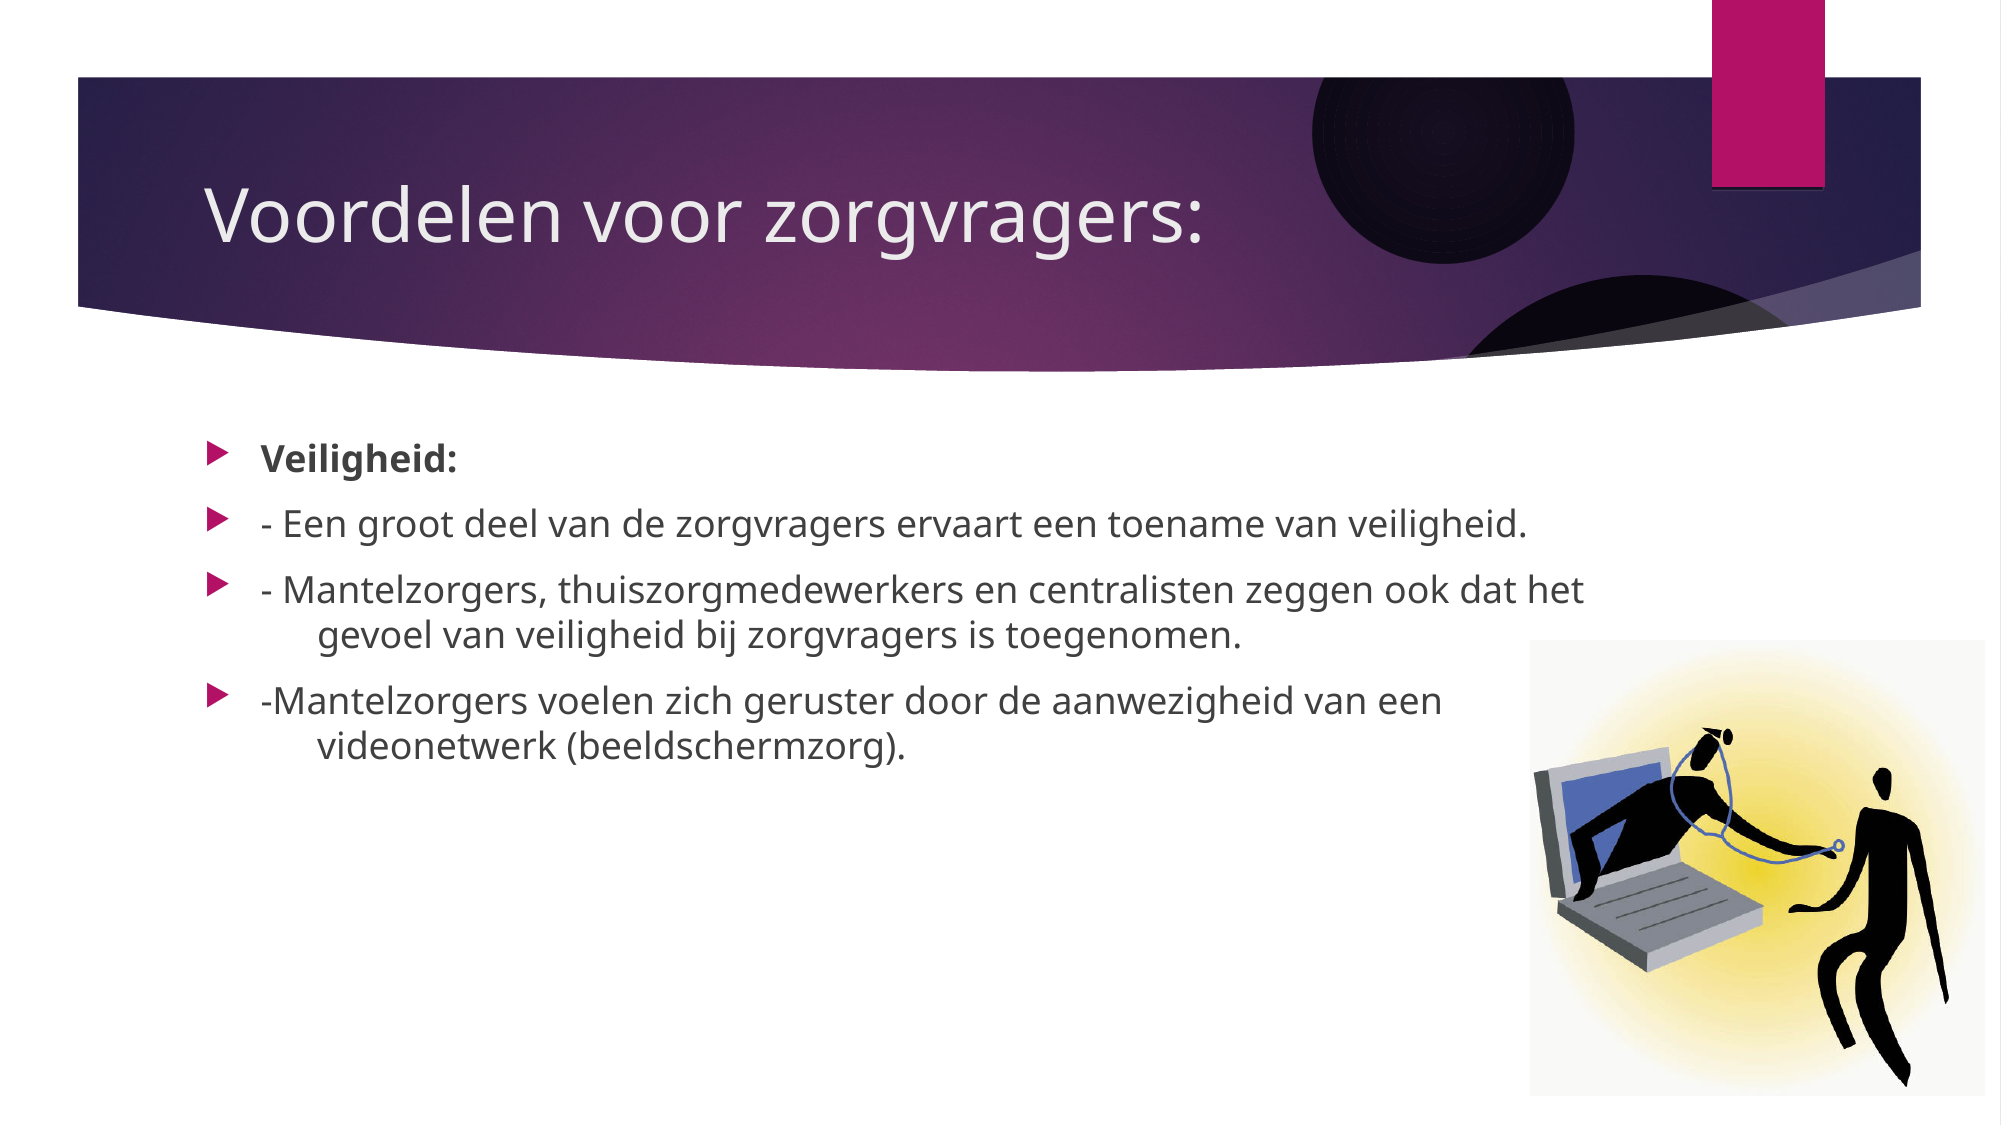

# Voordelen voor zorgvragers:
Veiligheid:
- Een groot deel van de zorgvragers ervaart een toename van veiligheid.
- Mantelzorgers, thuiszorgmedewerkers en centralisten zeggen ook dat het gevoel van veiligheid bij zorgvragers is toegenomen.
-Mantelzorgers voelen zich geruster door de aanwezigheid van een videonetwerk (beeldschermzorg).